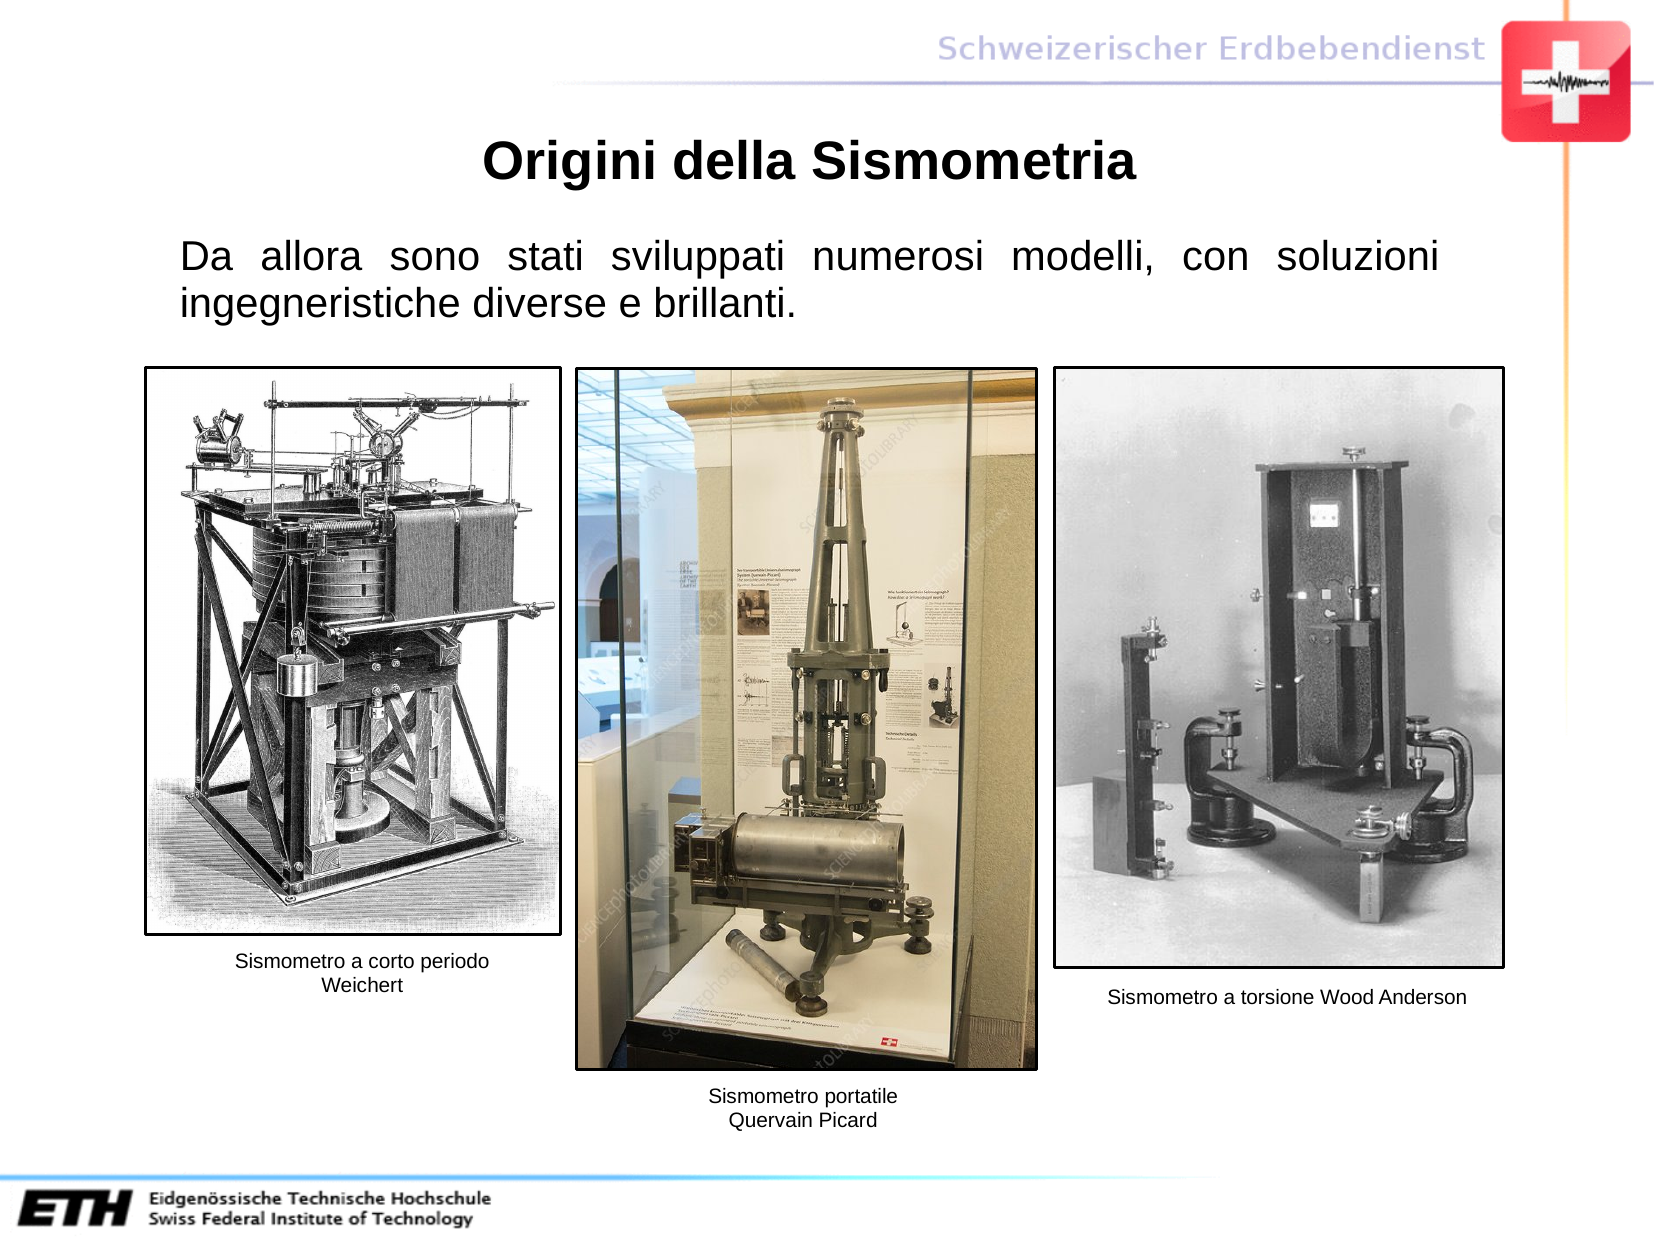

Origini della Sismometria
Da allora sono stati sviluppati numerosi modelli, con soluzioni ingegneristiche diverse e brillanti.
Sismometro a corto periodo Weichert
Sismometro a torsione Wood Anderson
Sismometro portatile Quervain Picard